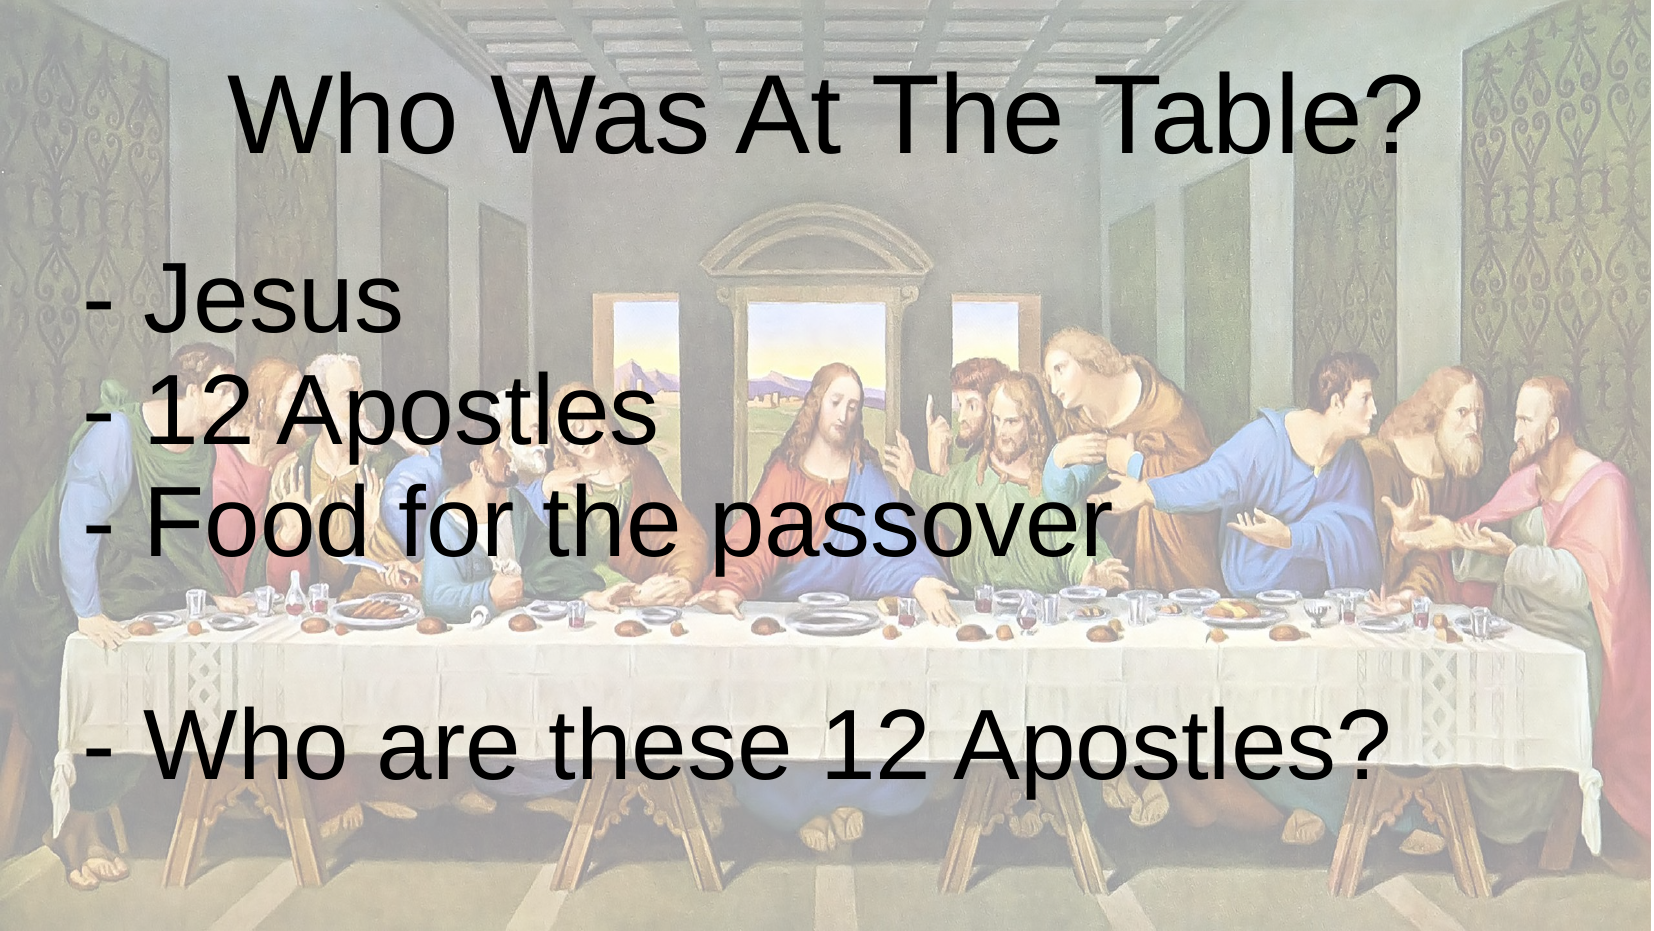

# Who Was At The Table?
- Jesus
- 12 Apostles
- Food for the passover
- Who are these 12 Apostles?